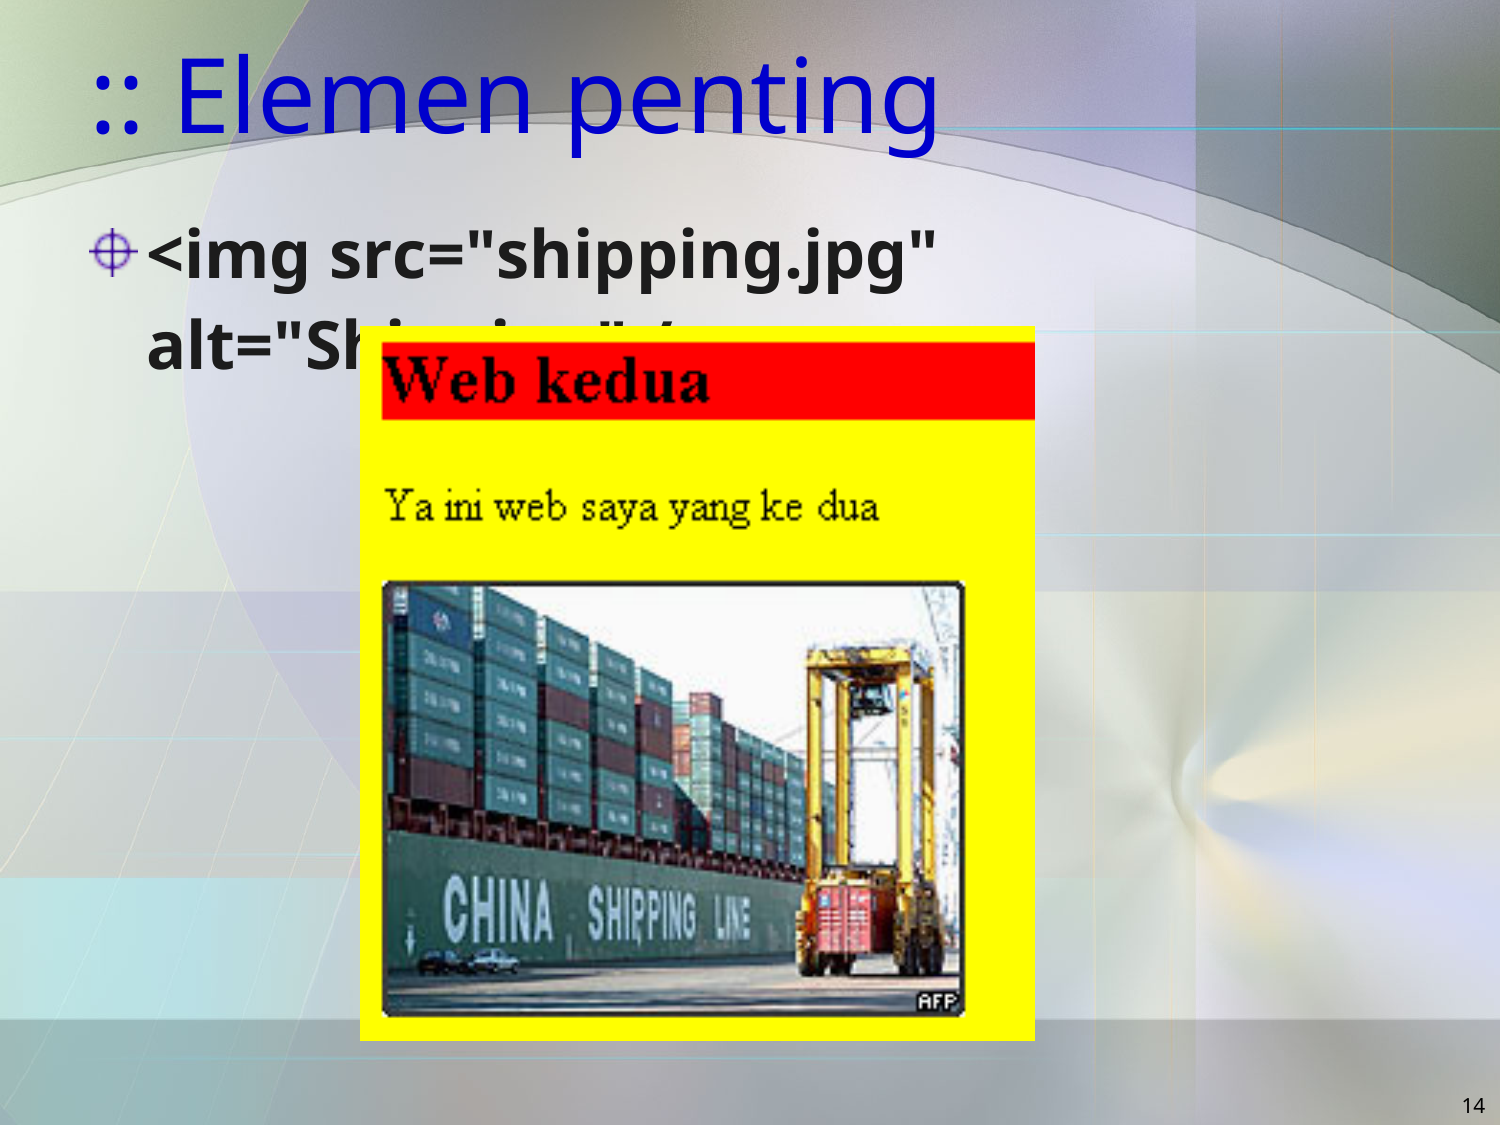

# :: Elemen penting
<img src="shipping.jpg" alt="Shipping" />
14